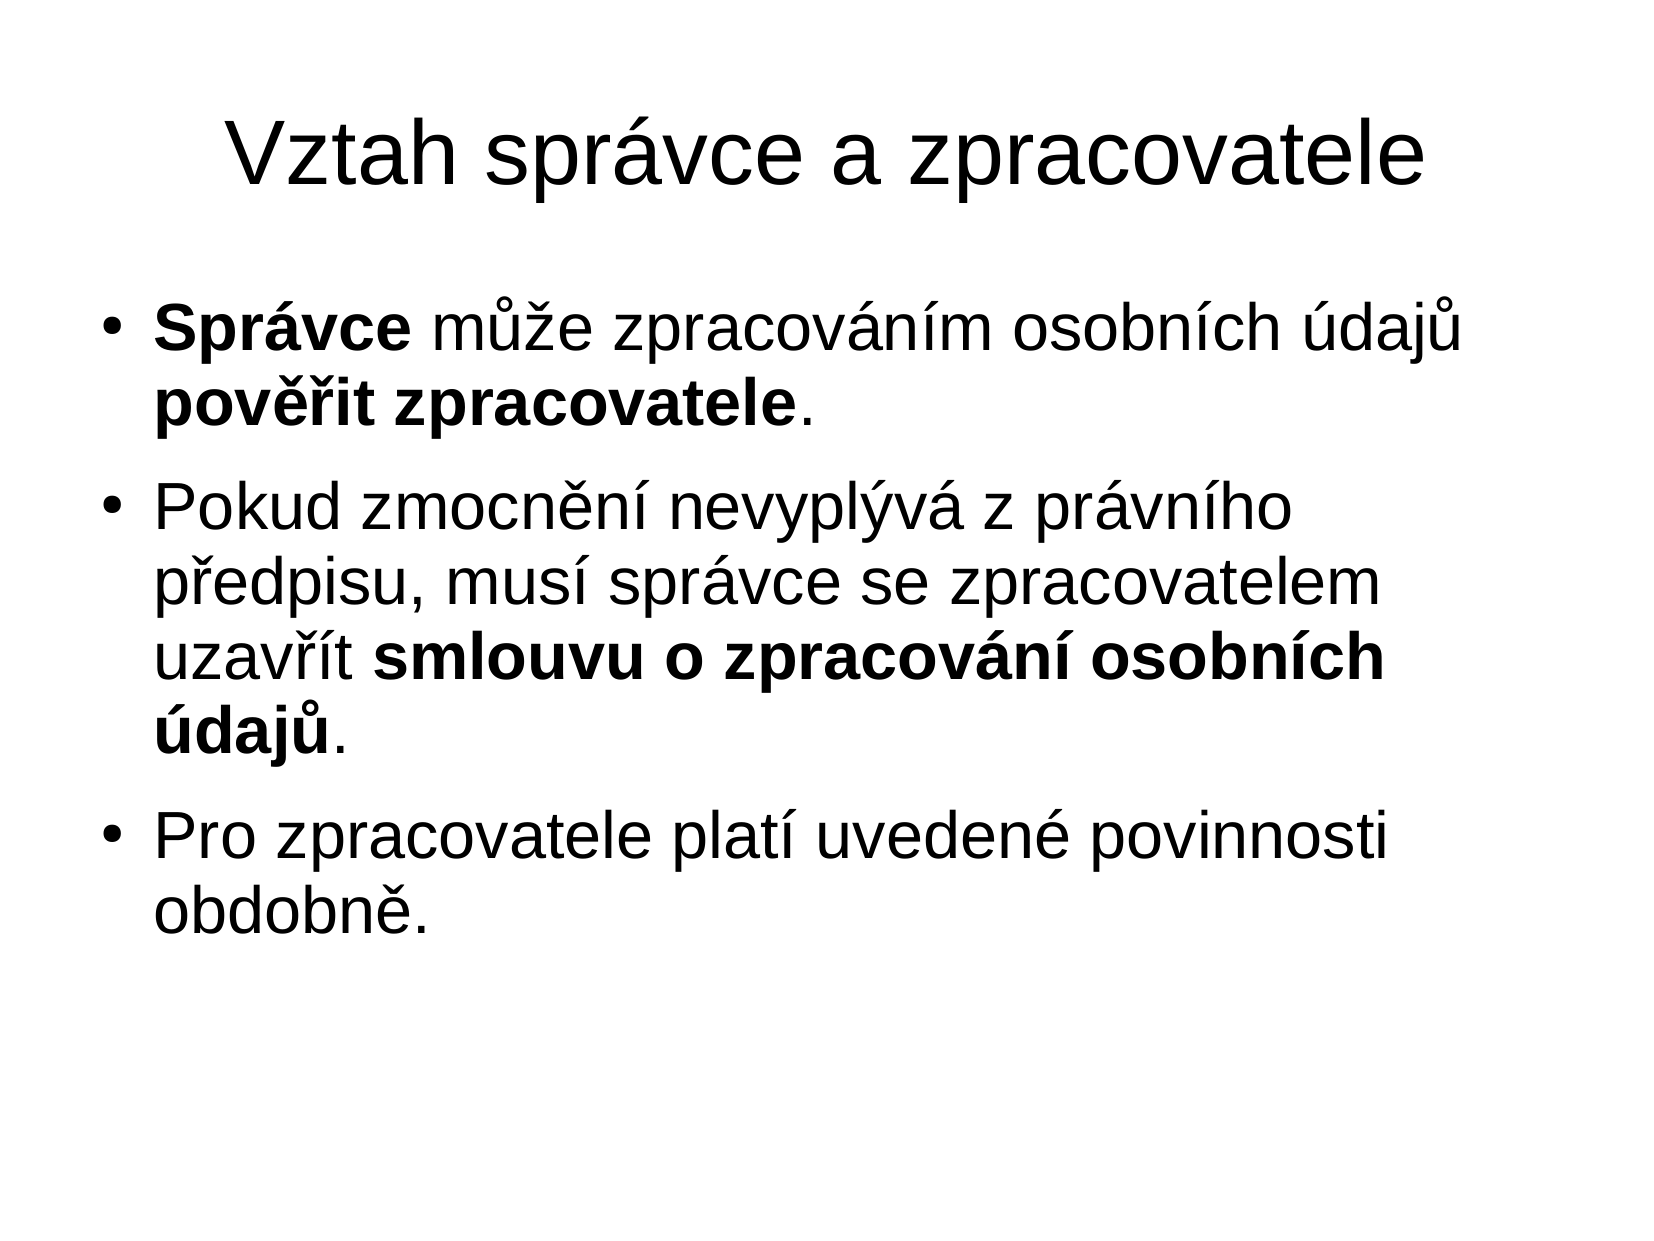

# Vztah správce a zpracovatele
Správce může zpracováním osobních údajů pověřit zpracovatele.
Pokud zmocnění nevyplývá z právního předpisu, musí správce se zpracovatelem uzavřít smlouvu o zpracování osobních údajů.
Pro zpracovatele platí uvedené povinnosti obdobně.